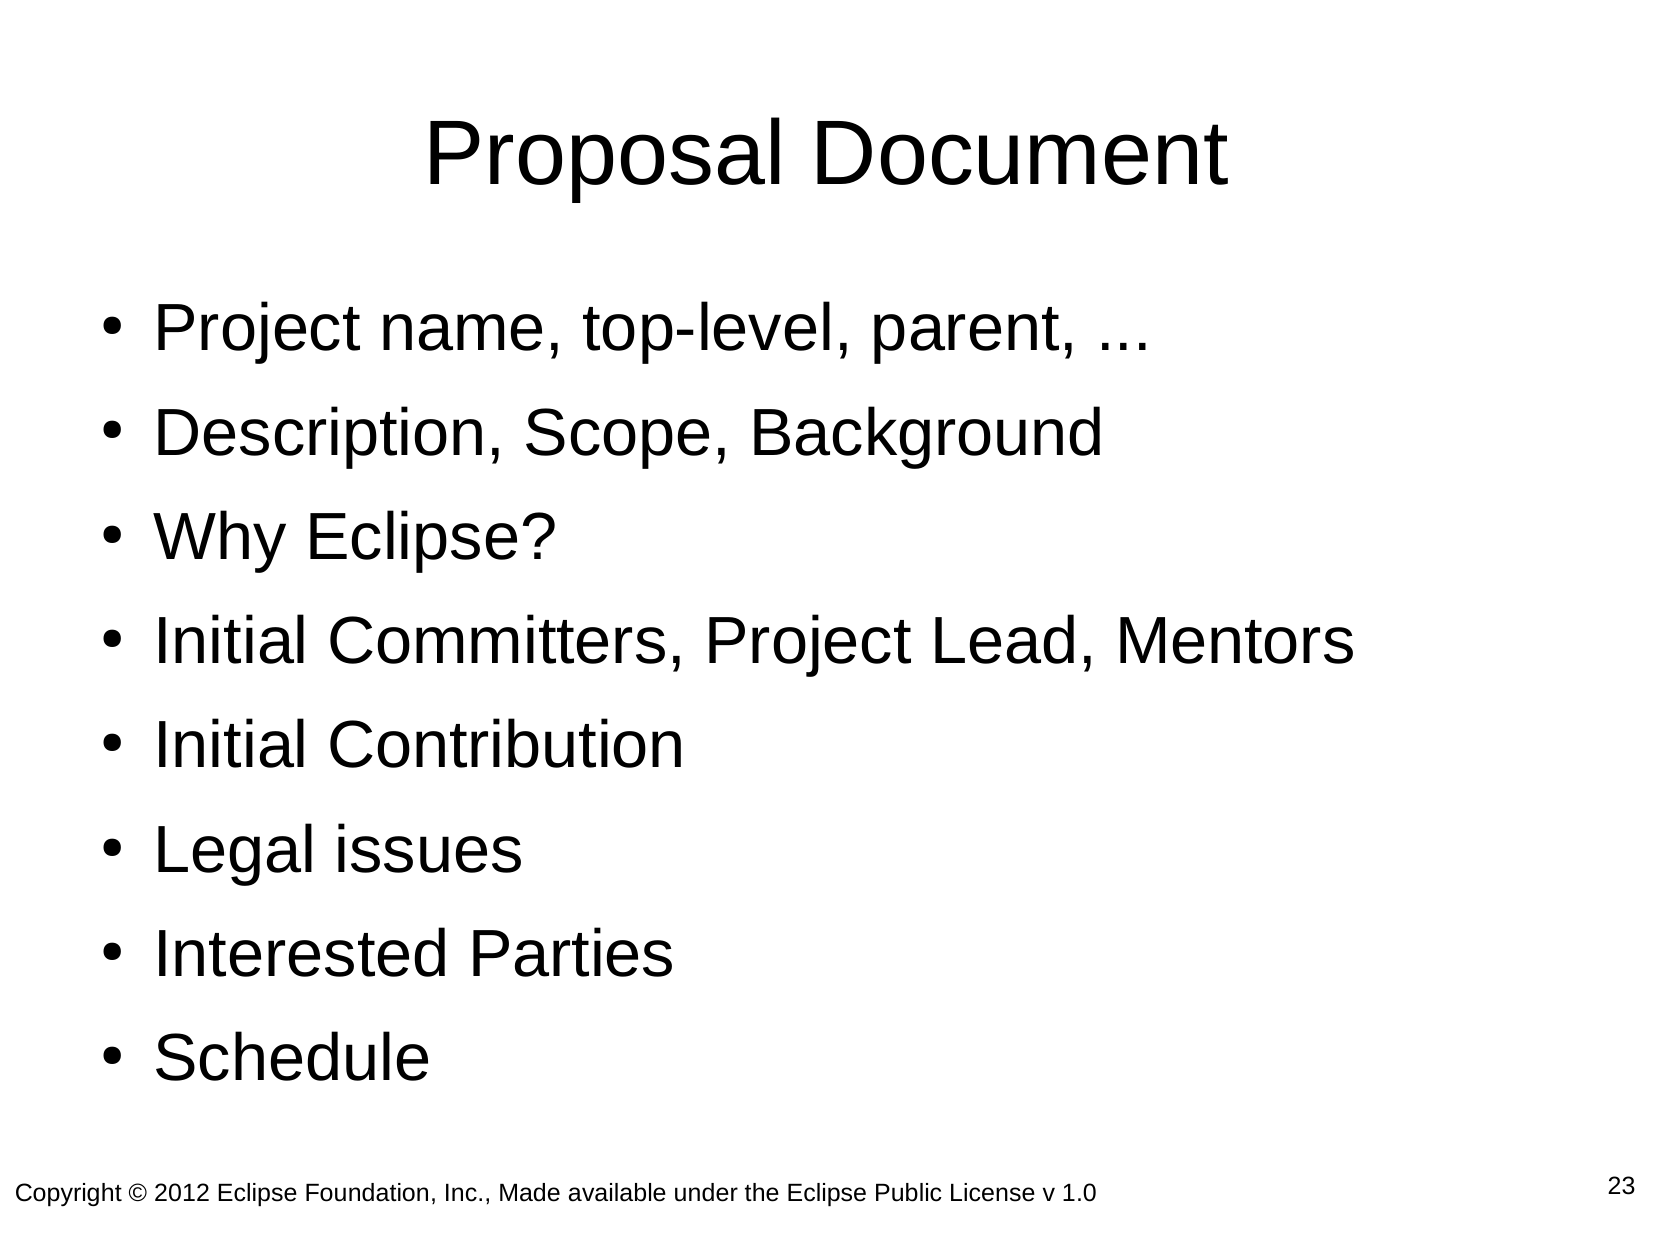

# Proposal Document
Project name, top-level, parent, ...
Description, Scope, Background
Why Eclipse?
Initial Committers, Project Lead, Mentors
Initial Contribution
Legal issues
Interested Parties
Schedule
23